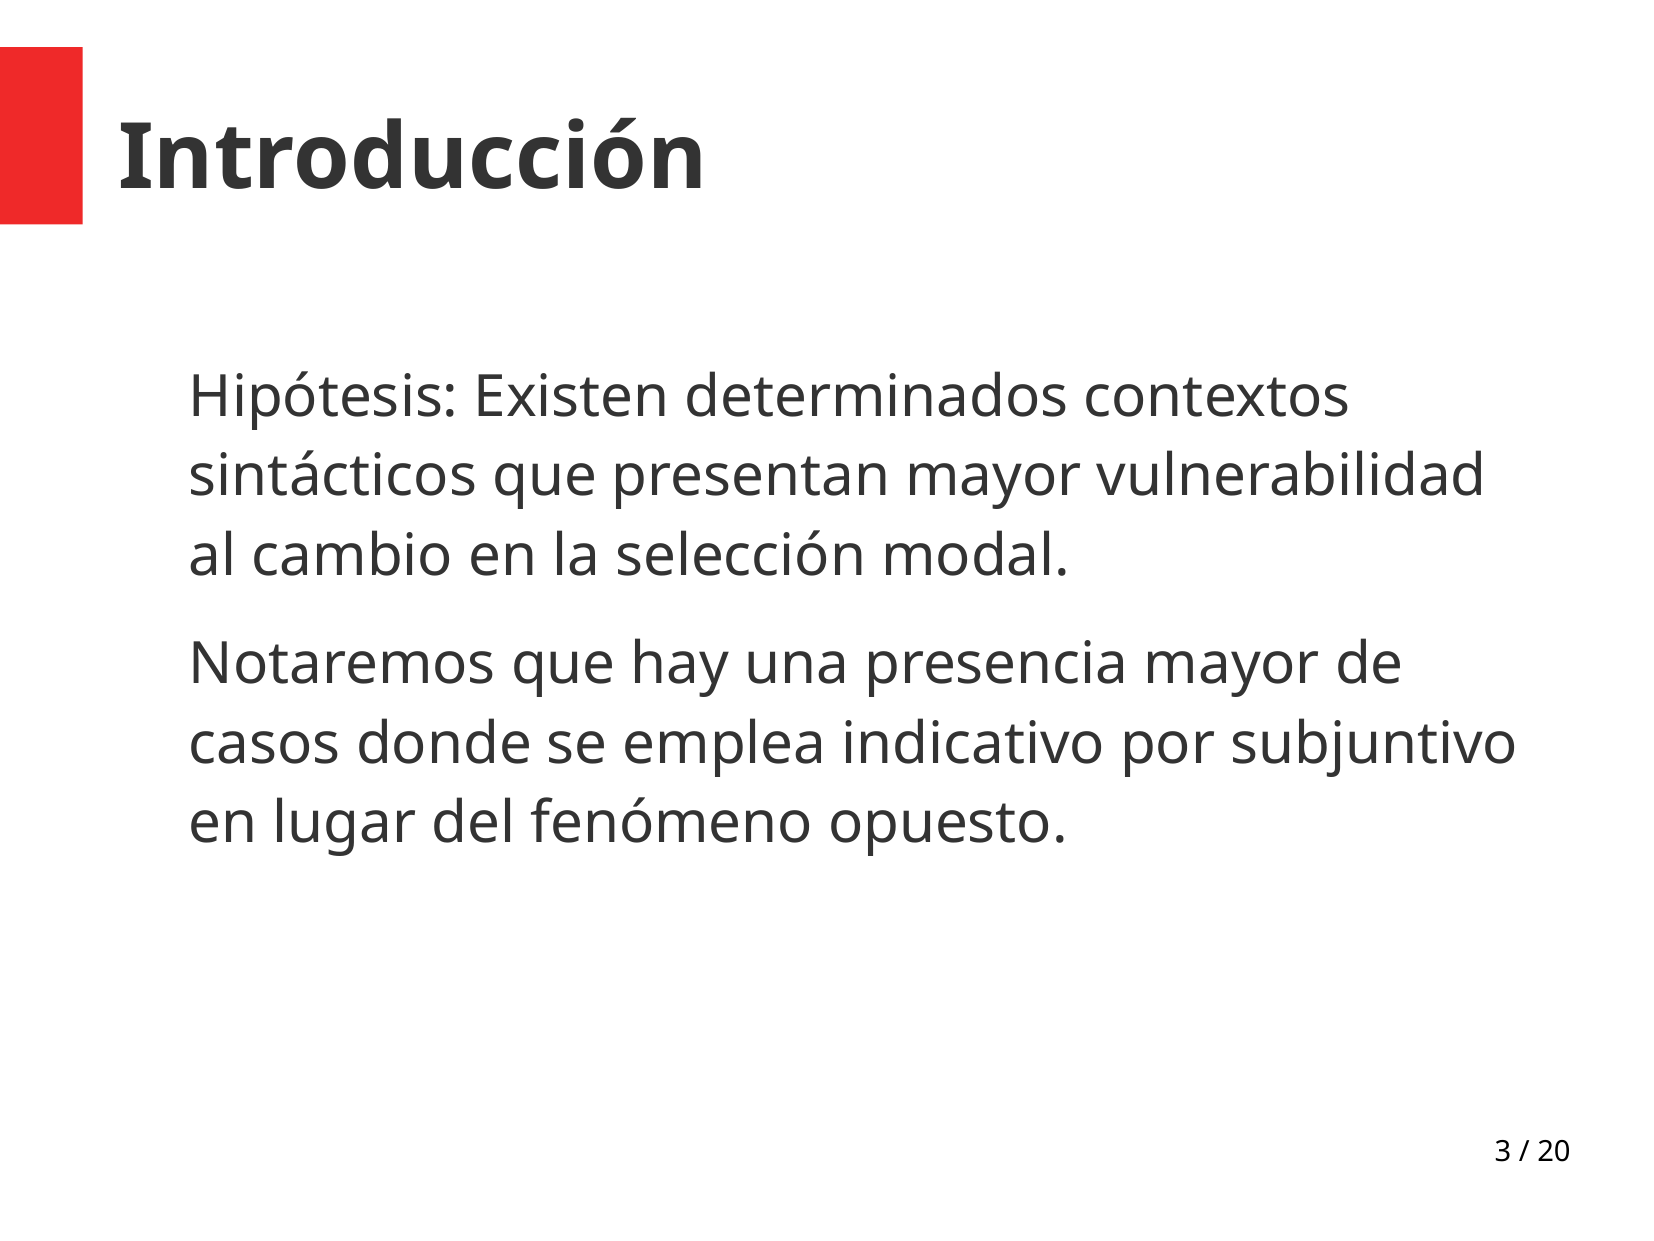

# Introducción
Hipótesis: Existen determinados contextos sintácticos que presentan mayor vulnerabilidad al cambio en la selección modal.
Notaremos que hay una presencia mayor de casos donde se emplea indicativo por subjuntivo en lugar del fenómeno opuesto.
3